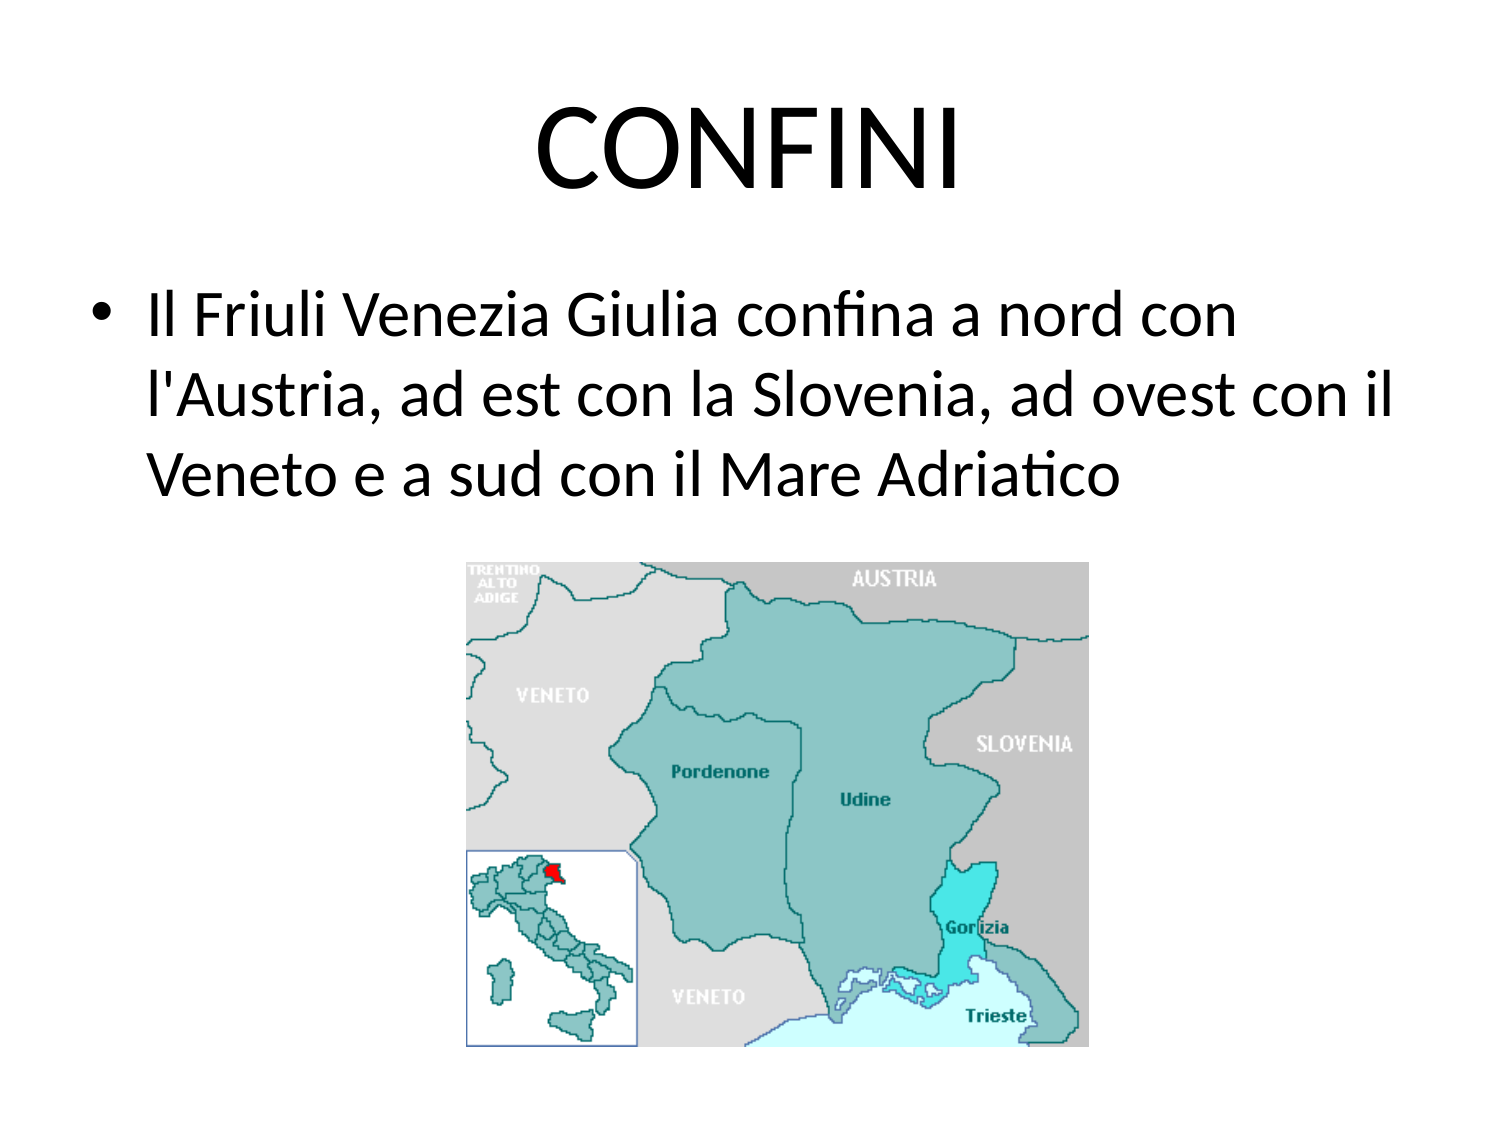

# CONFINI
Il Friuli Venezia Giulia confina a nord con l'Austria, ad est con la Slovenia, ad ovest con il Veneto e a sud con il Mare Adriatico